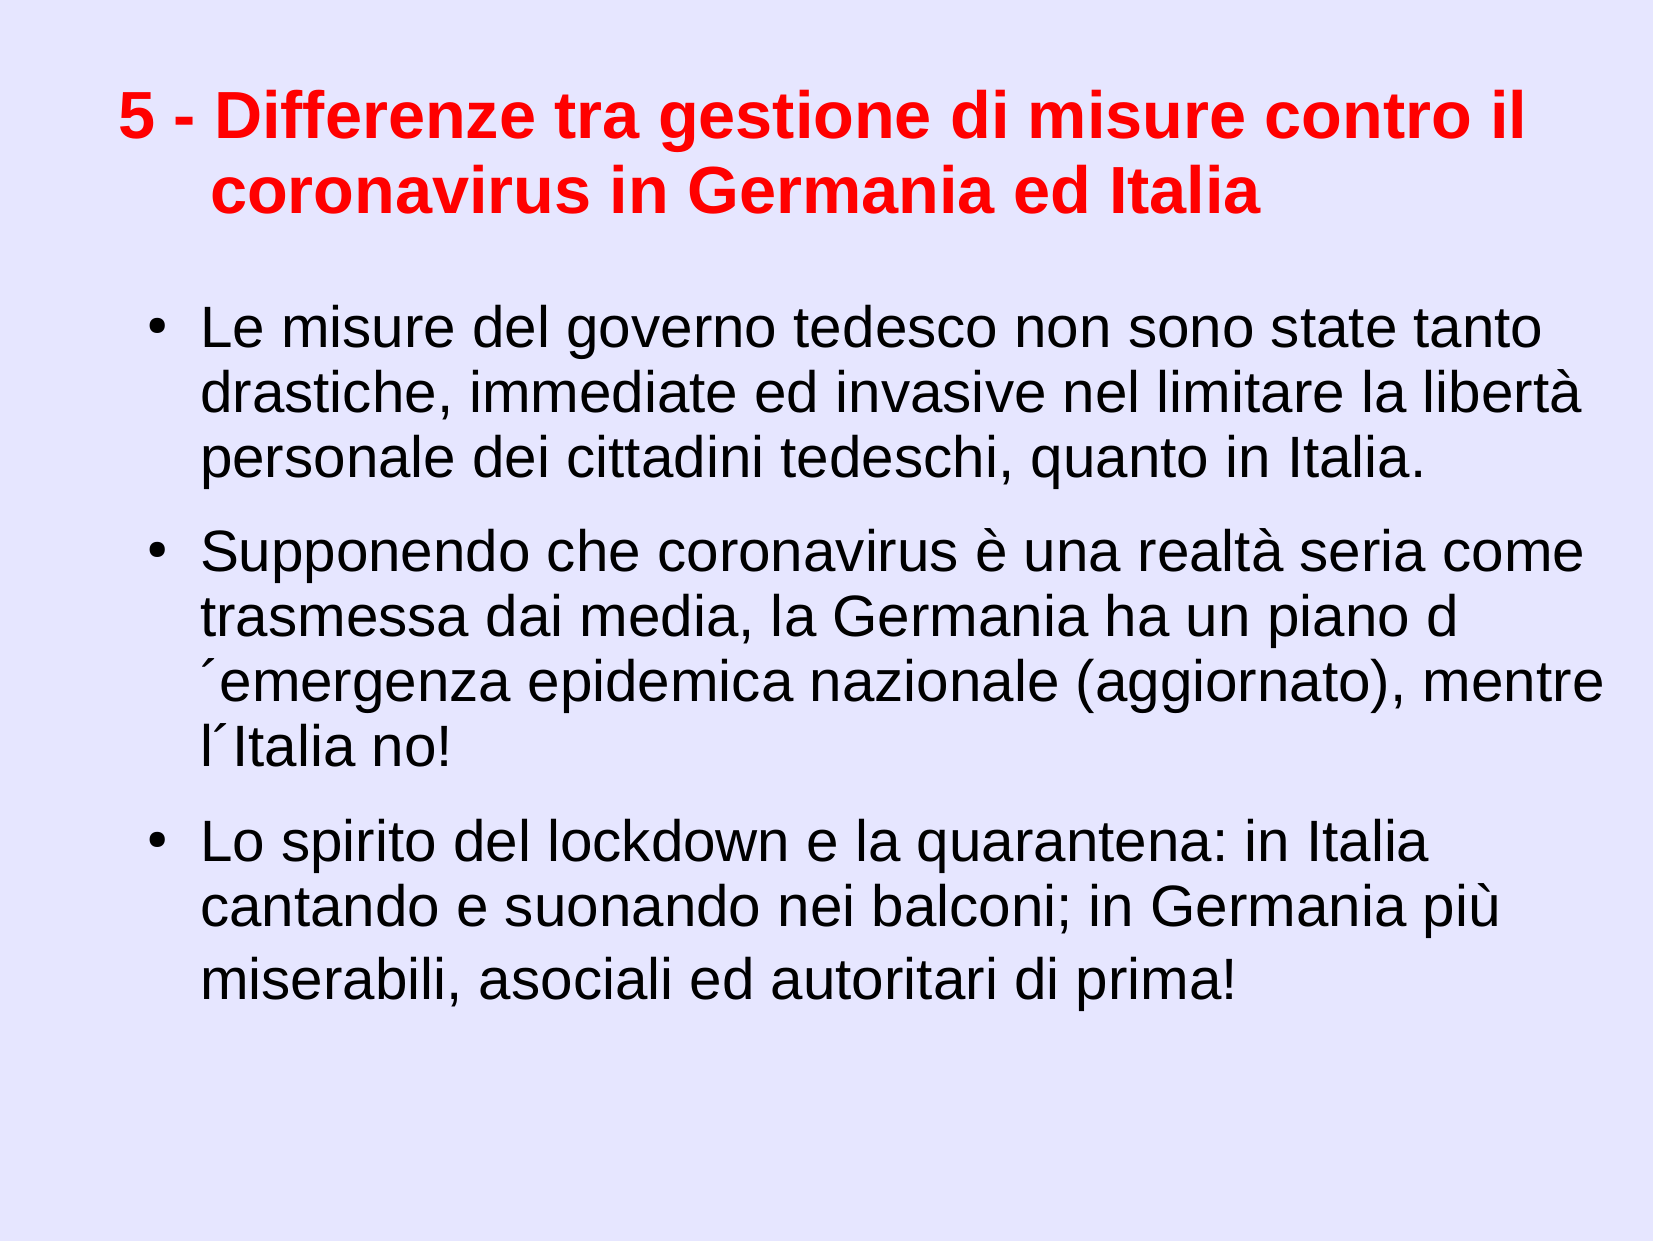

# 5 - Differenze tra gestione di misure contro il coronavirus in Germania ed Italia
Le misure del governo tedesco non sono state tanto drastiche, immediate ed invasive nel limitare la libertà personale dei cittadini tedeschi, quanto in Italia.
Supponendo che coronavirus è una realtà seria come trasmessa dai media, la Germania ha un piano d´emergenza epidemica nazionale (aggiornato), mentre l´Italia no!
Lo spirito del lockdown e la quarantena: in Italia cantando e suonando nei balconi; in Germania più miserabili, asociali ed autoritari di prima!